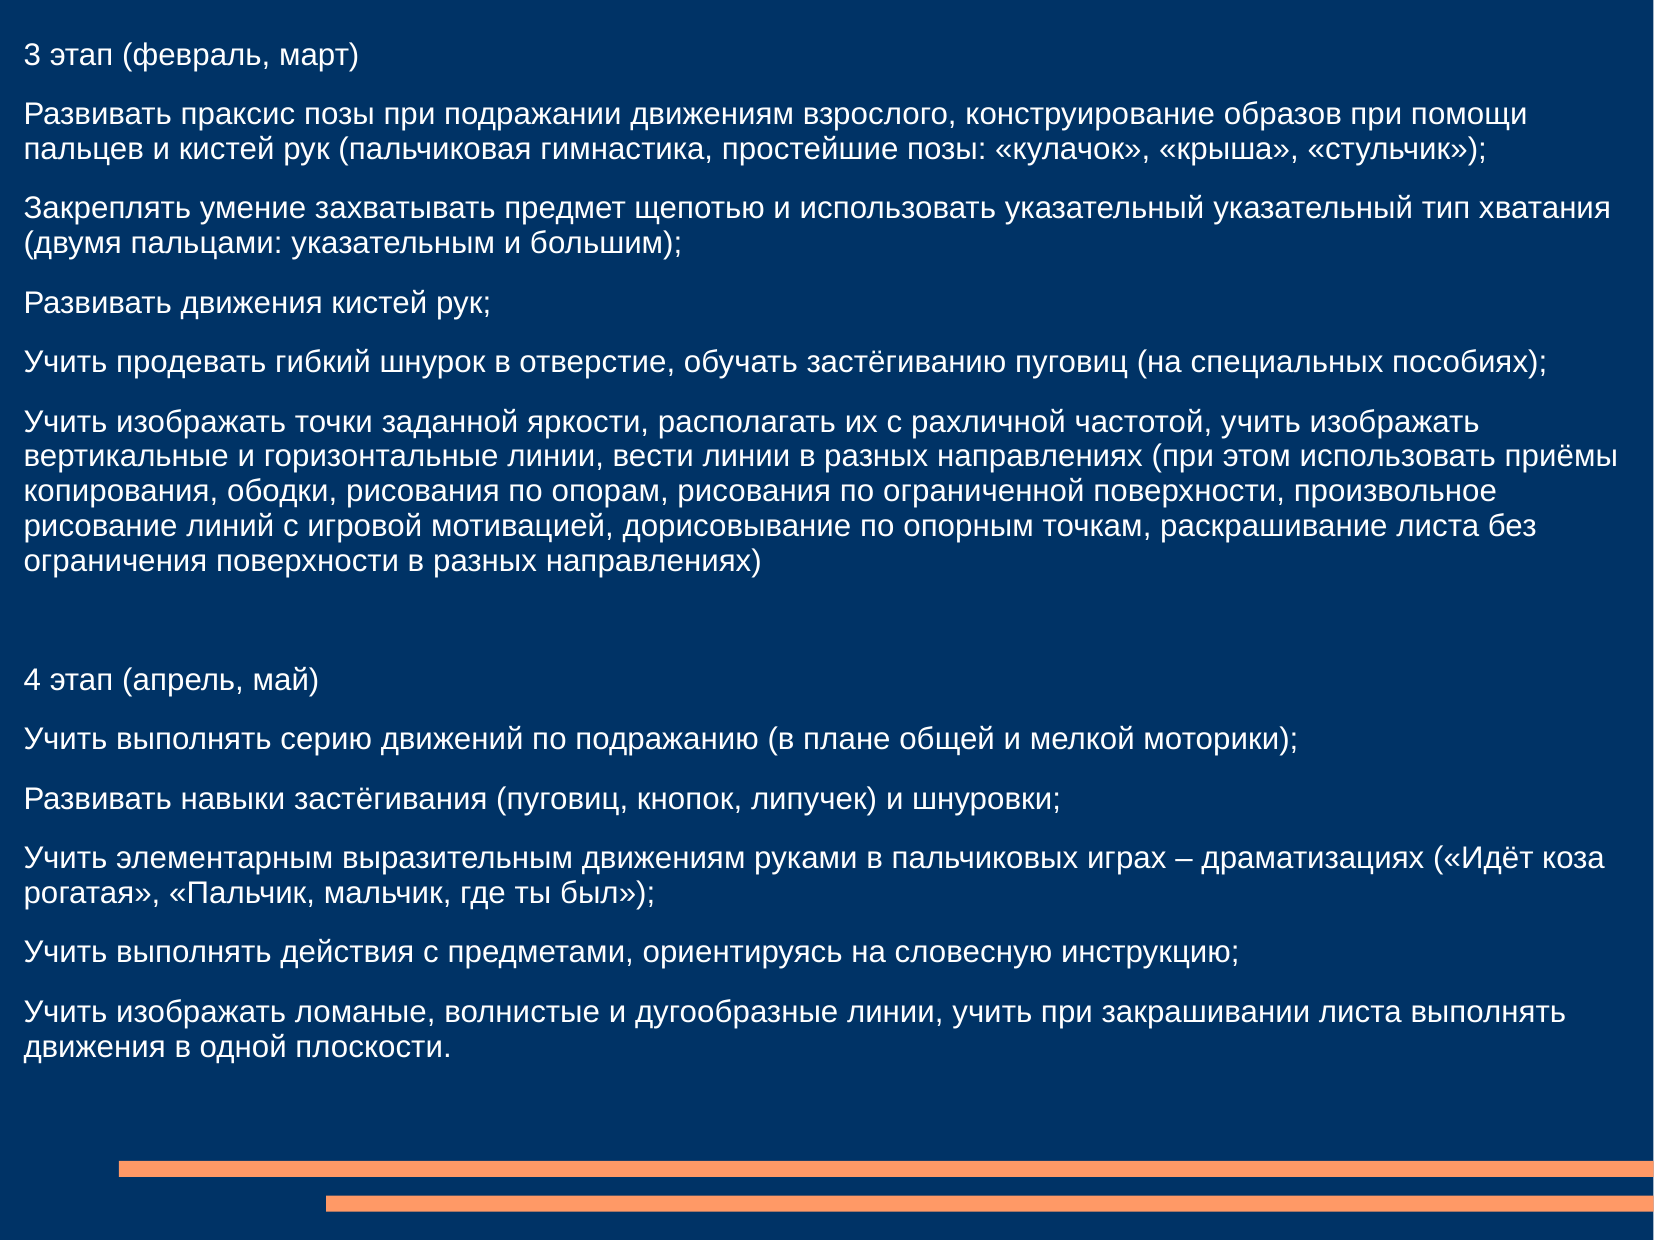

3 этап (февраль, март)
Развивать праксис позы при подражании движениям взрослого, конструирование образов при помощи пальцев и кистей рук (пальчиковая гимнастика, простейшие позы: «кулачок», «крыша», «стульчик»);
Закреплять умение захватывать предмет щепотью и использовать указательный указательный тип хватания (двумя пальцами: указательным и большим);
Развивать движения кистей рук;
Учить продевать гибкий шнурок в отверстие, обучать застёгиванию пуговиц (на специальных пособиях);
Учить изображать точки заданной яркости, располагать их с рахличной частотой, учить изображать вертикальные и горизонтальные линии, вести линии в разных направлениях (при этом использовать приёмы копирования, ободки, рисования по опорам, рисования по ограниченной поверхности, произвольное рисование линий с игровой мотивацией, дорисовывание по опорным точкам, раскрашивание листа без ограничения поверхности в разных направлениях)
4 этап (апрель, май)
Учить выполнять серию движений по подражанию (в плане общей и мелкой моторики);
Развивать навыки застёгивания (пуговиц, кнопок, липучек) и шнуровки;
Учить элементарным выразительным движениям руками в пальчиковых играх – драматизациях («Идёт коза рогатая», «Пальчик, мальчик, где ты был»);
Учить выполнять действия с предметами, ориентируясь на словесную инструкцию;
Учить изображать ломаные, волнистые и дугообразные линии, учить при закрашивании листа выполнять движения в одной плоскости.
#